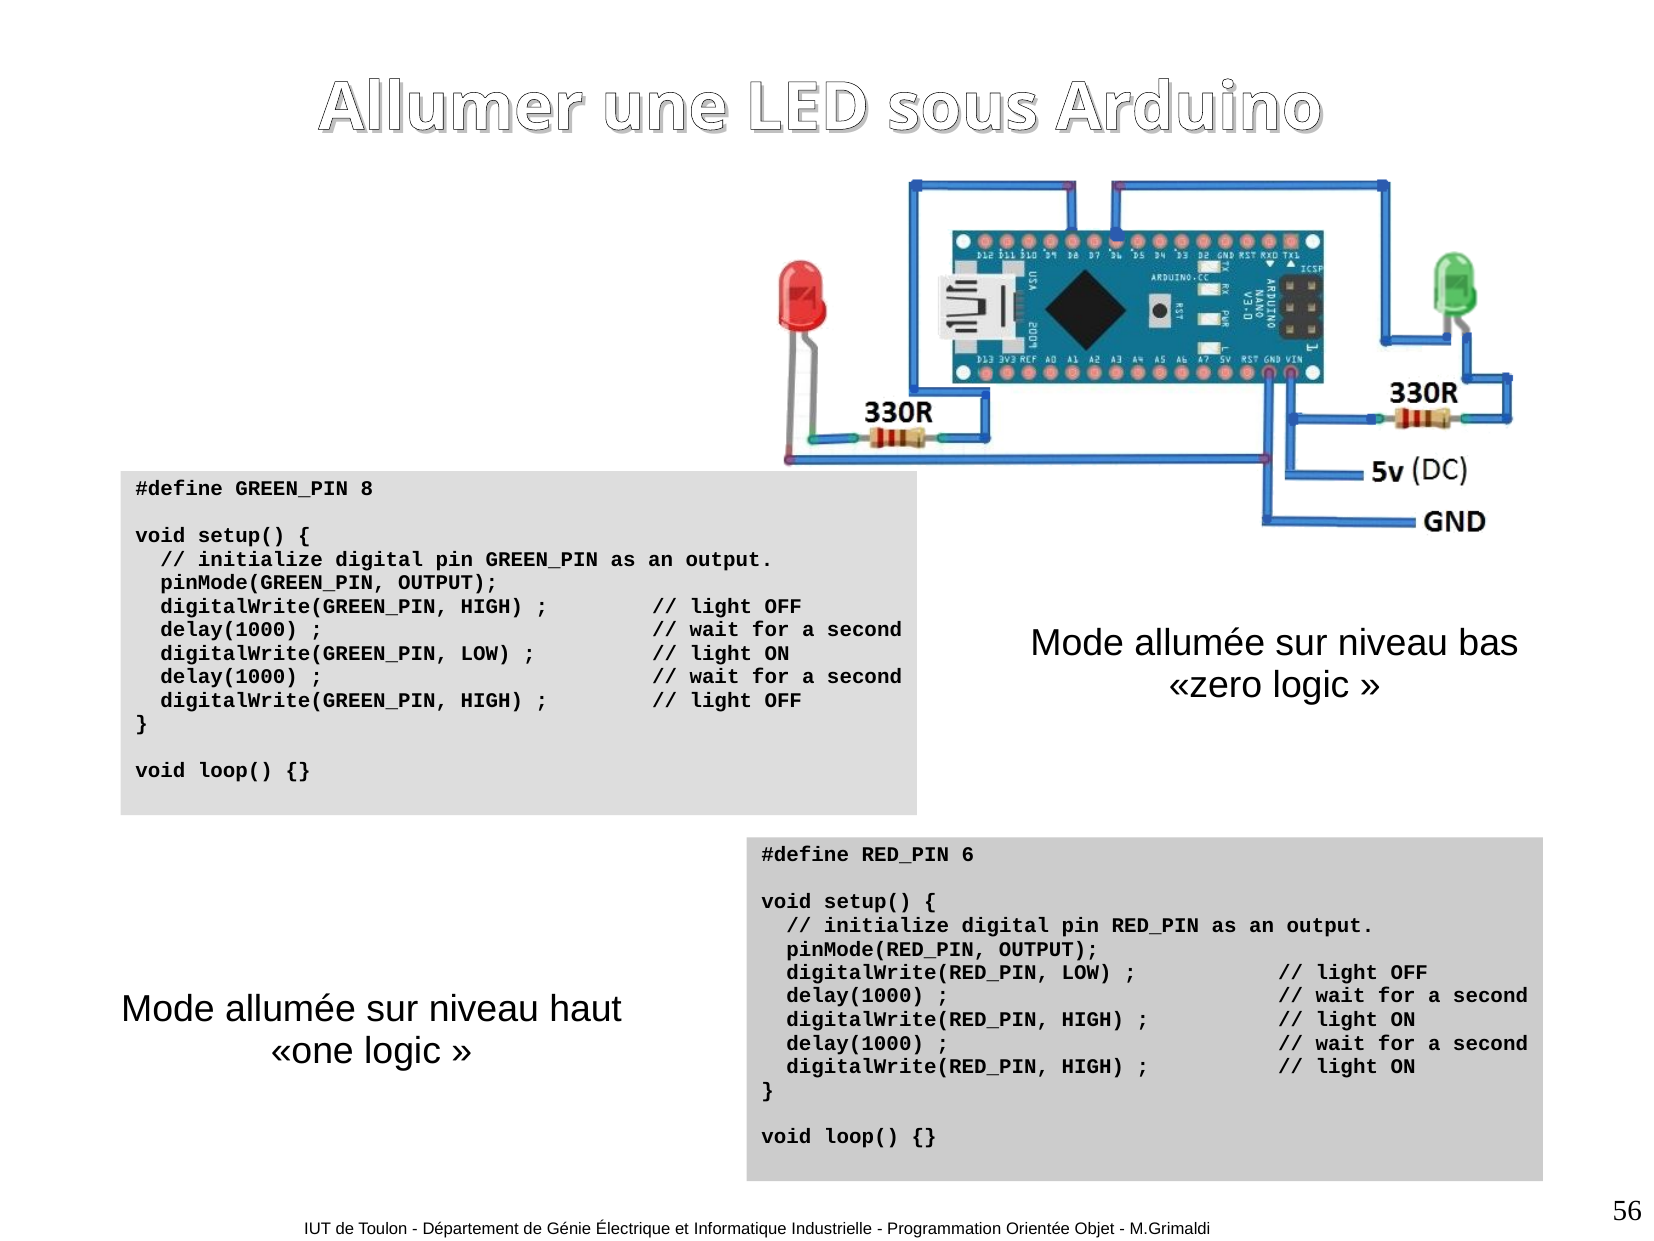

# Allumer une LED sous Arduino
#define GREEN_PIN 8
void setup() {
 // initialize digital pin GREEN_PIN as an output.
 pinMode(GREEN_PIN, OUTPUT);
 digitalWrite(GREEN_PIN, HIGH) ;	 	// light OFF
 delay(1000) ;					// wait for a second
 digitalWrite(GREEN_PIN, LOW) ;	 	// light ON
 delay(1000) ;					// wait for a second
 digitalWrite(GREEN_PIN, HIGH) ;	 	// light OFF
}
void loop() {}
Mode allumée sur niveau bas
«zero logic »
#define RED_PIN 6
void setup() {
 // initialize digital pin RED_PIN as an output.
 pinMode(RED_PIN, OUTPUT);
 digitalWrite(RED_PIN, LOW) ;	 	// light OFF
 delay(1000) ;					// wait for a second
 digitalWrite(RED_PIN, HIGH) ;	 	// light ON
 delay(1000) ;					// wait for a second
 digitalWrite(RED_PIN, HIGH) ;	 	// light ON
}
void loop() {}
Mode allumée sur niveau haut
«one logic »